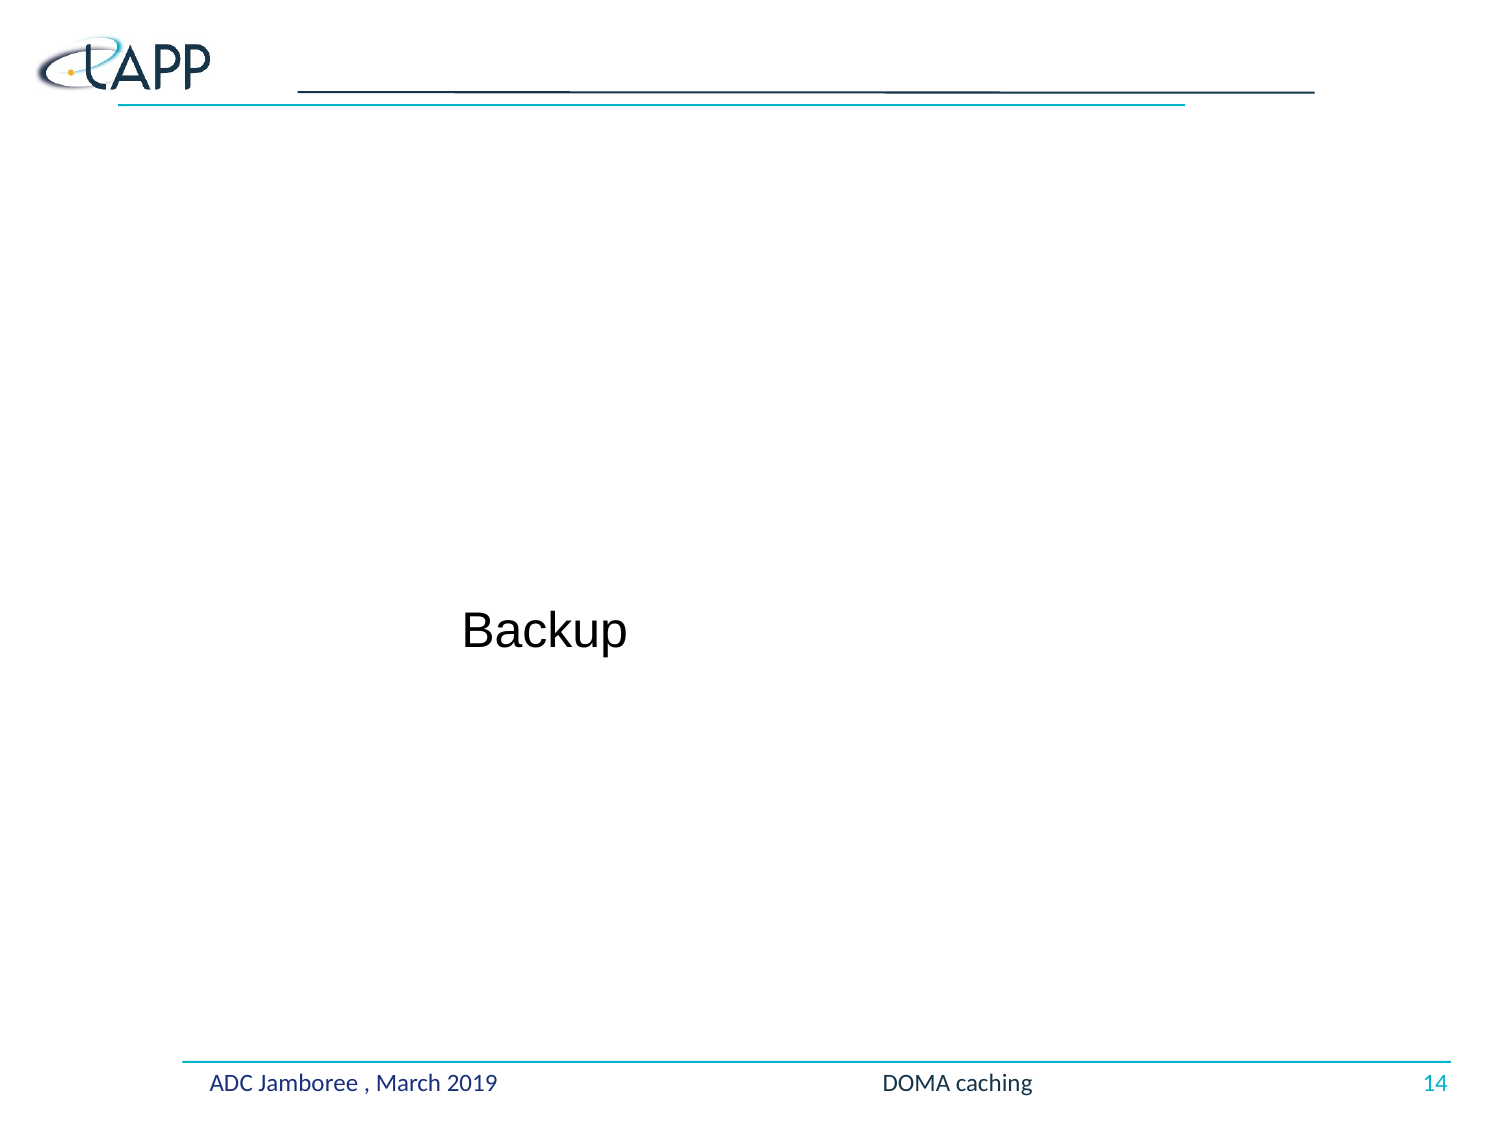

# Backup
ADC Jamboree , March 2019
DOMA caching